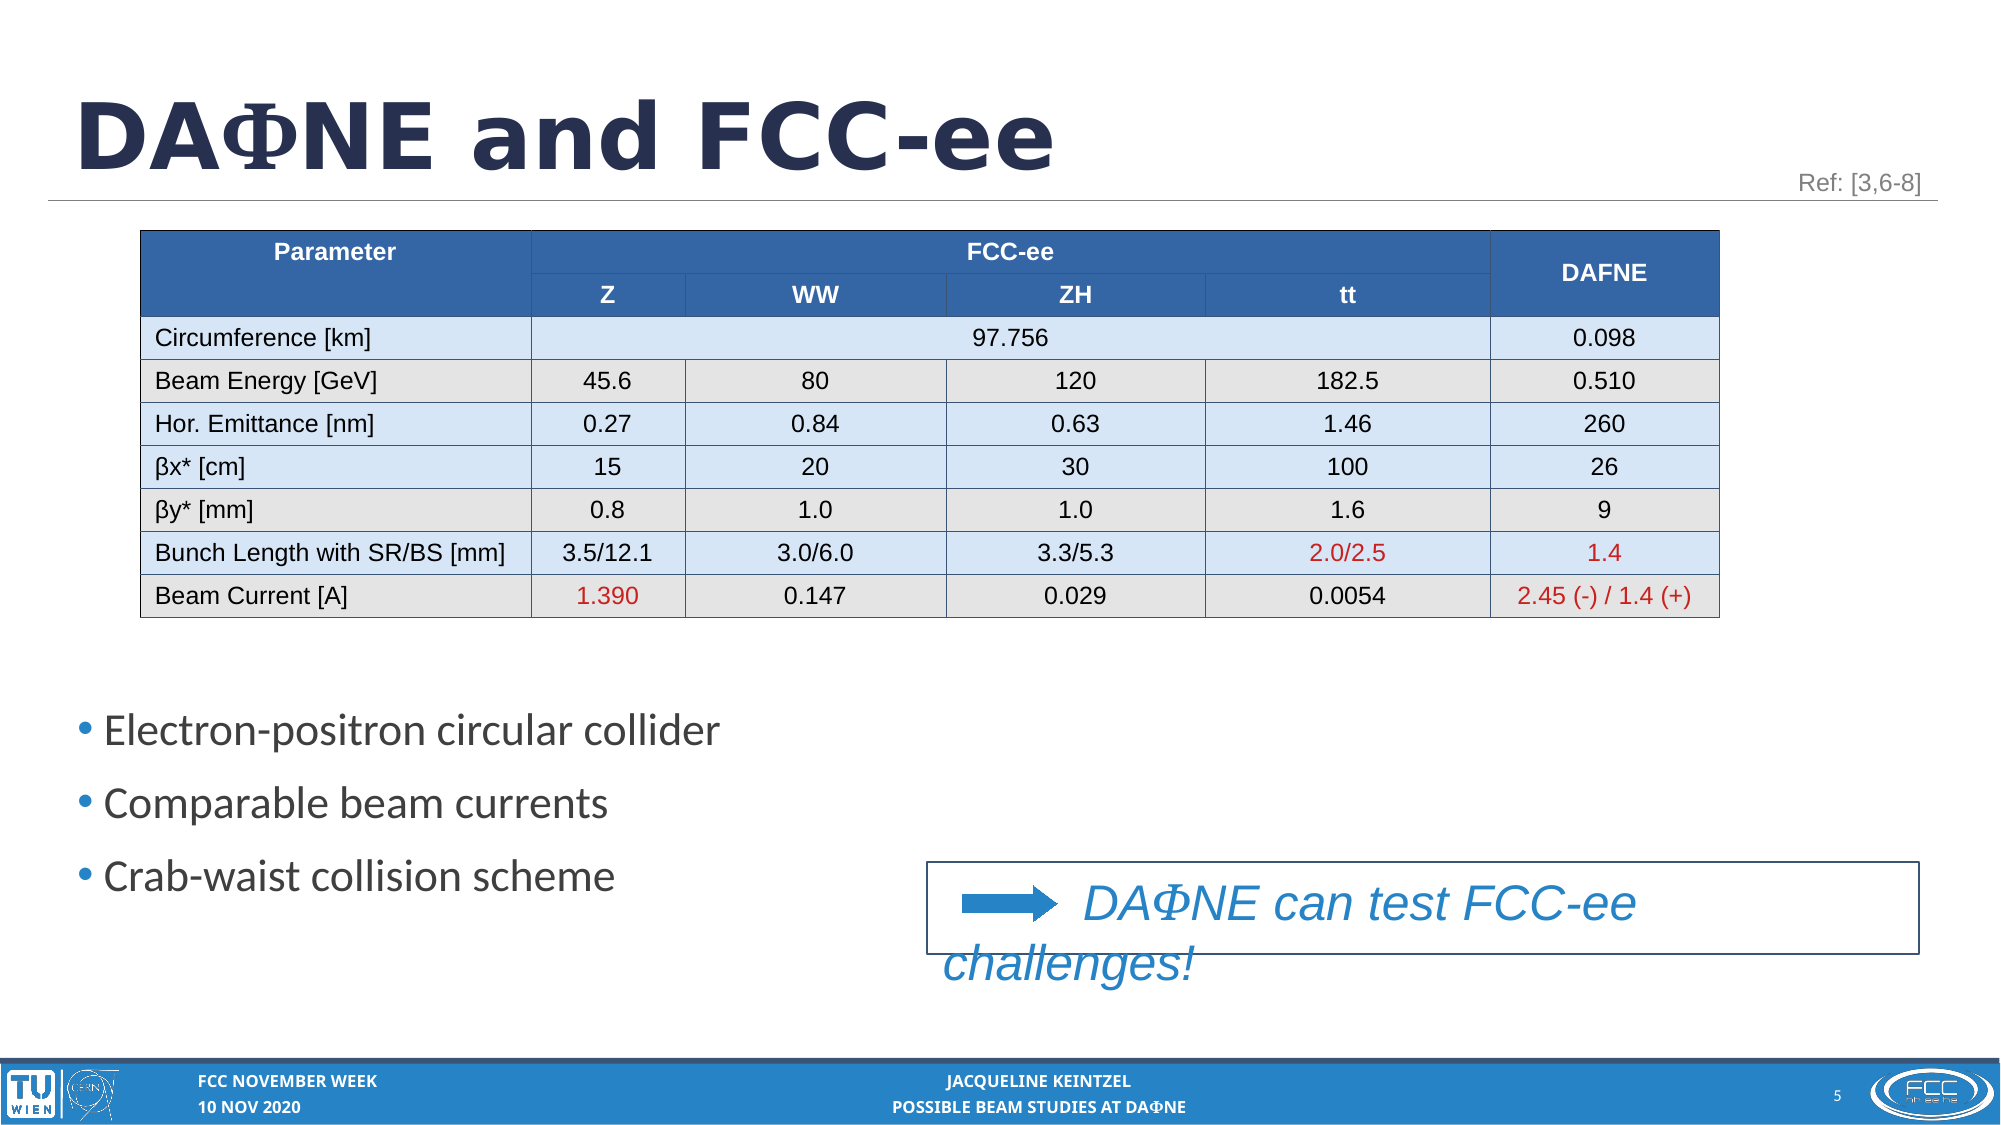

DAΦNE and FCC-ee
Ref: [3,6-8]
| Parameter | FCC-ee | | | | DAFNE |
| --- | --- | --- | --- | --- | --- |
| | Z | WW | ZH | tt | |
| Circumference [km] | 97.756 | | | | 0.098 |
| Beam Energy [GeV] | 45.6 | 80 | 120 | 182.5 | 0.510 |
| Hor. Emittance [nm] | 0.27 | 0.84 | 0.63 | 1.46 | 260 |
| βx\* [cm] | 15 | 20 | 30 | 100 | 26 |
| βy\* [mm] | 0.8 | 1.0 | 1.0 | 1.6 | 9 |
| Bunch Length with SR/BS [mm] | 3.5/12.1 | 3.0/6.0 | 3.3/5.3 | 2.0/2.5 | 1.4 |
| Beam Current [A] | 1.390 | 0.147 | 0.029 | 0.0054 | 2.45 (-) / 1.4 (+) |
 Electron-positron circular collider
 Comparable beam currents
 Crab-waist collision scheme
 DAΦNE can test FCC-ee challenges!